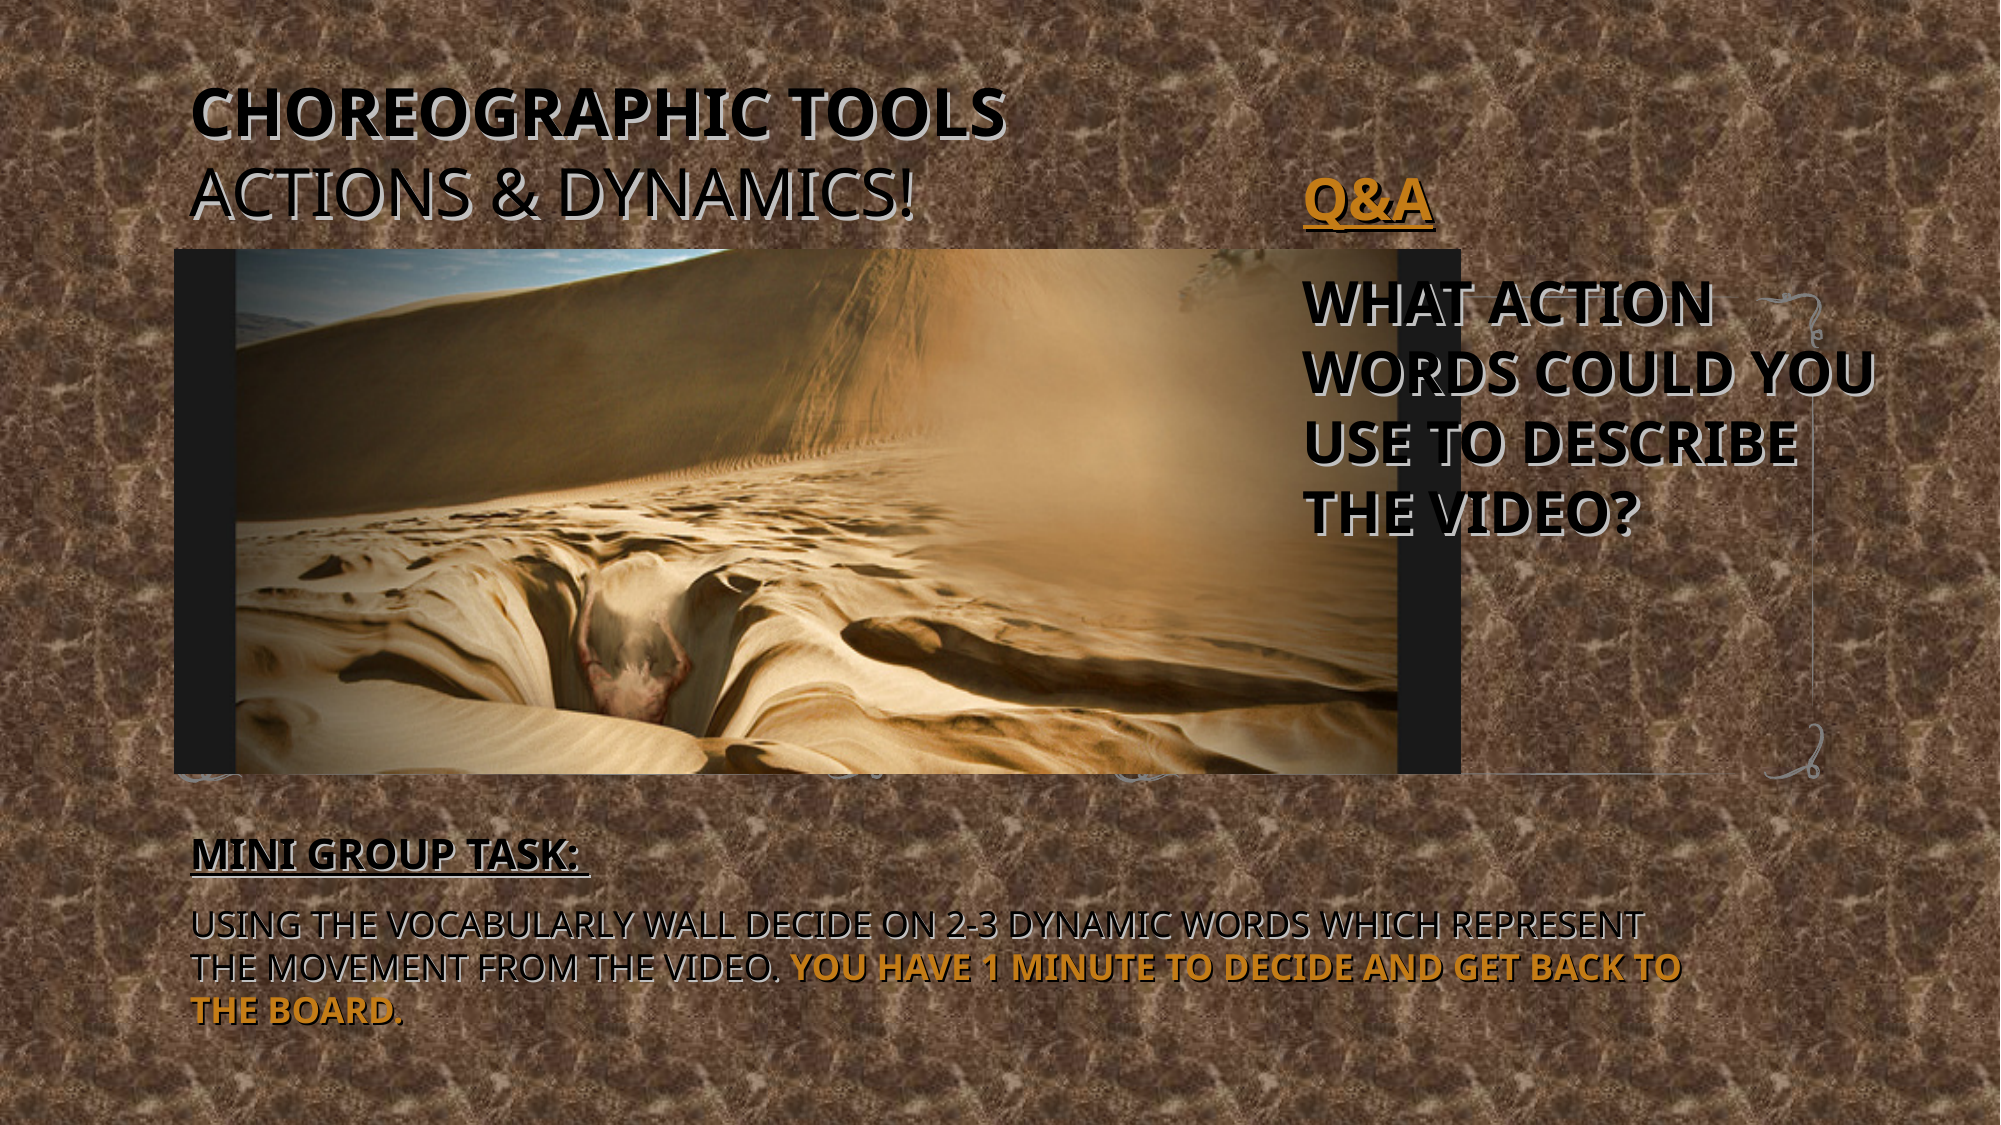

# CHOREOGRAPHIC TOOLS ACTIONS & DYNAMICS!
Q&A
What action words could you use to describe the video?
MINI GROUP TASK:
USING THE VOCABULARLY WALL DECIDE ON 2-3 DYNAMIC WORDS WHICH REPRESENT THE MOVEMENT FROM THE VIDEO. You have 1 minute to decide and get back to the board.